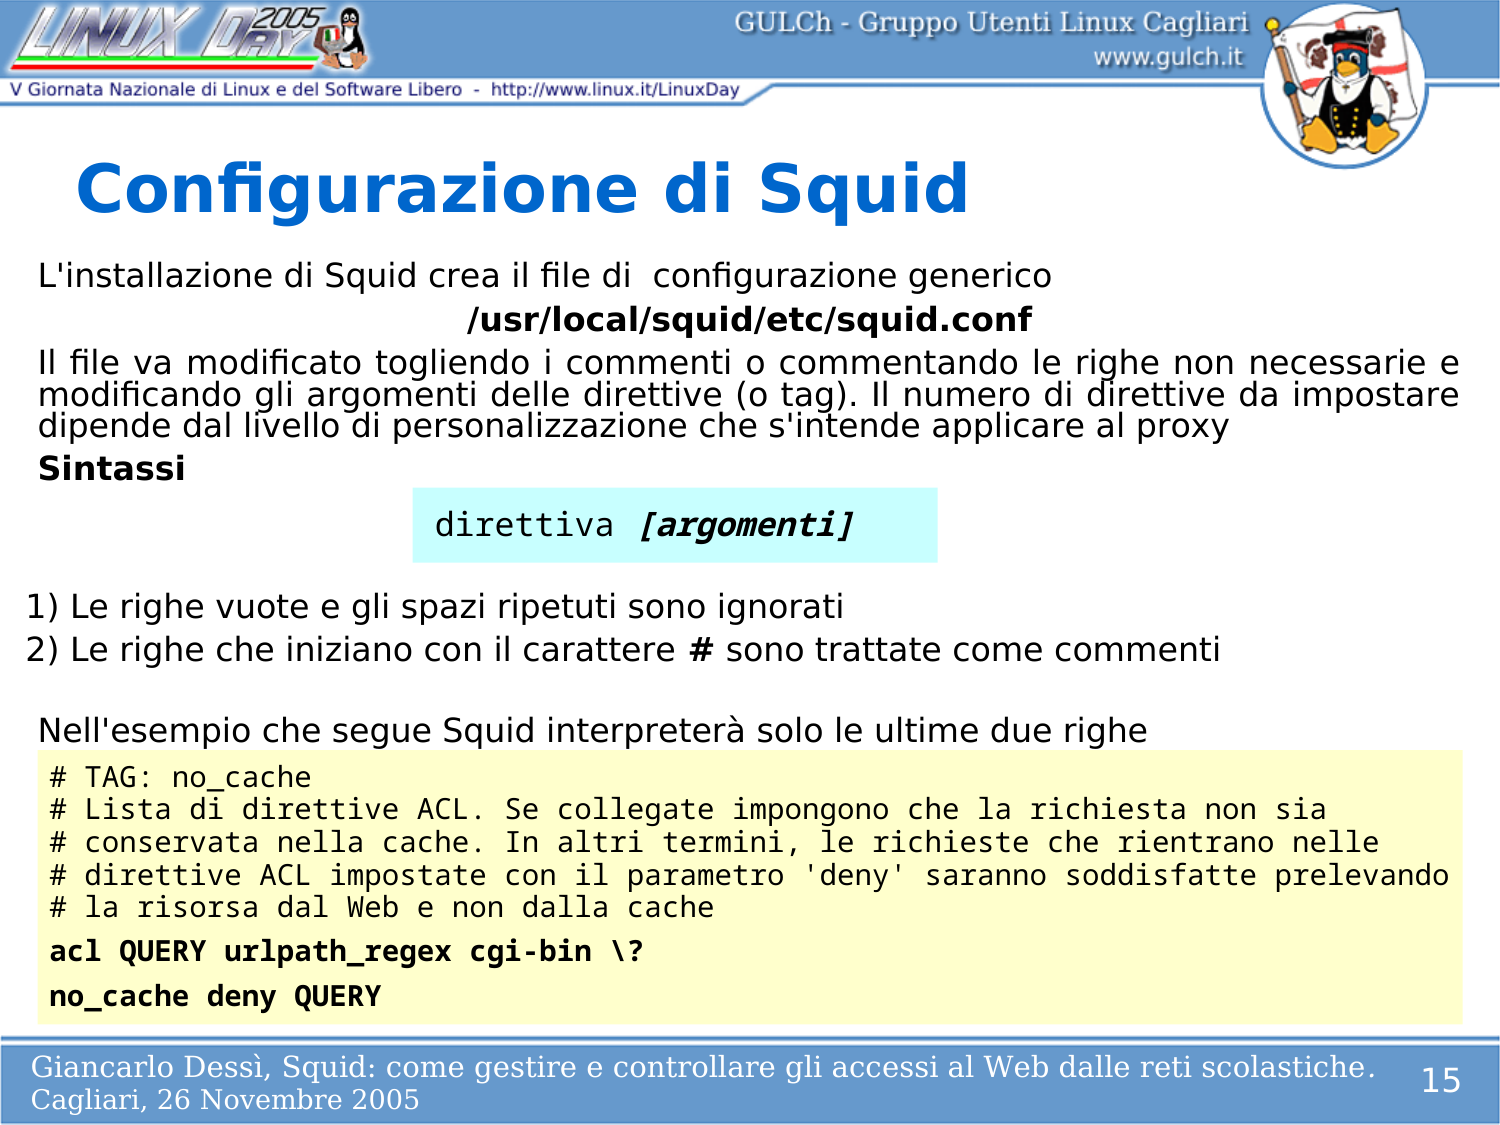

Configurazione di Squid
L'installazione di Squid crea il file di configurazione generico
/usr/local/squid/etc/squid.conf
Il file va modificato togliendo i commenti o commentando le righe non necessarie e modificando gli argomenti delle direttive (o tag). Il numero di direttive da impostare dipende dal livello di personalizzazione che s'intende applicare al proxy
Sintassi
 direttiva [argomenti]
1) Le righe vuote e gli spazi ripetuti sono ignorati
2) Le righe che iniziano con il carattere # sono trattate come commenti
Nell'esempio che segue Squid interpreterà solo le ultime due righe
# TAG: no_cache # Lista di direttive ACL. Se collegate impongono che la richiesta non sia # conservata nella cache. In altri termini, le richieste che rientrano nelle # direttive ACL impostate con il parametro 'deny' saranno soddisfatte prelevando # la risorsa dal Web e non dalla cache
acl QUERY urlpath_regex cgi-bin \?
no_cache deny QUERY